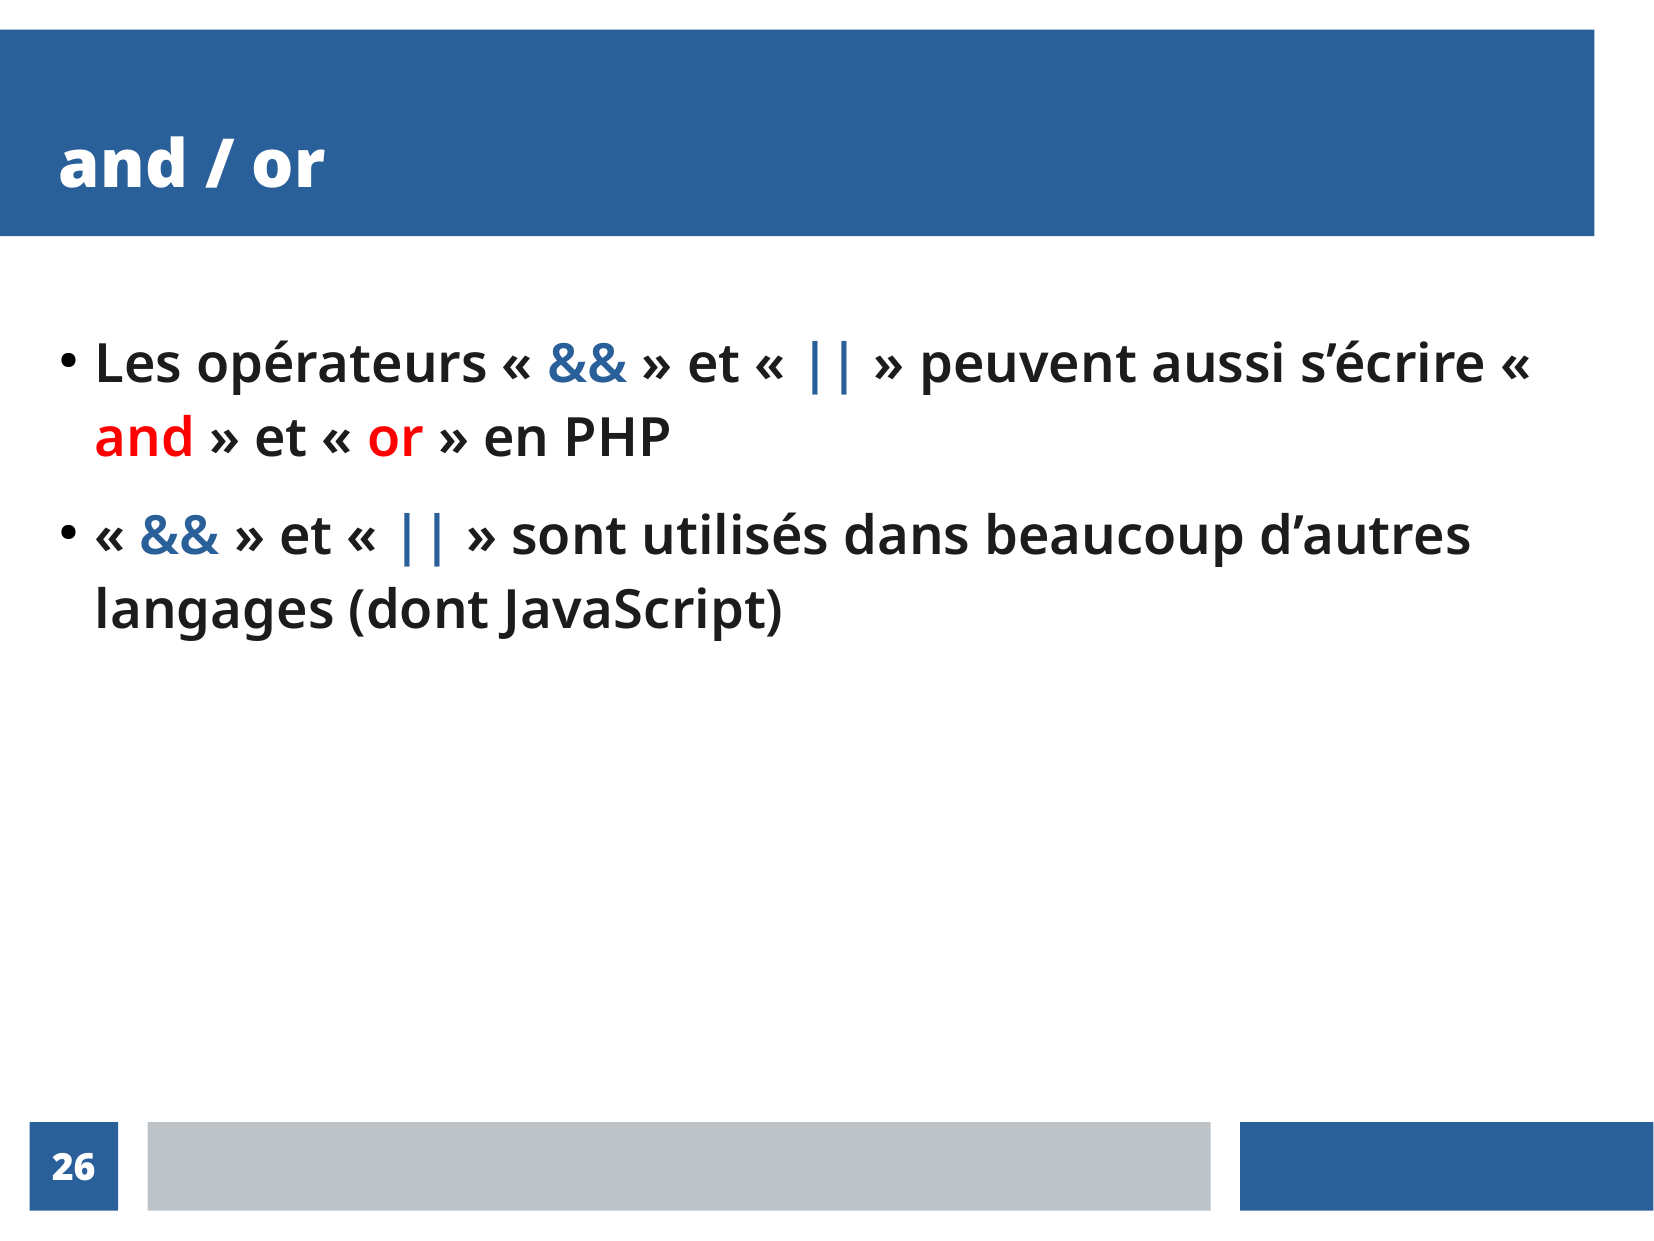

# and / or
Les opérateurs « && » et « || » peuvent aussi s’écrire « and » et « or » en PHP
« && » et « || » sont utilisés dans beaucoup d’autres langages (dont JavaScript)
26